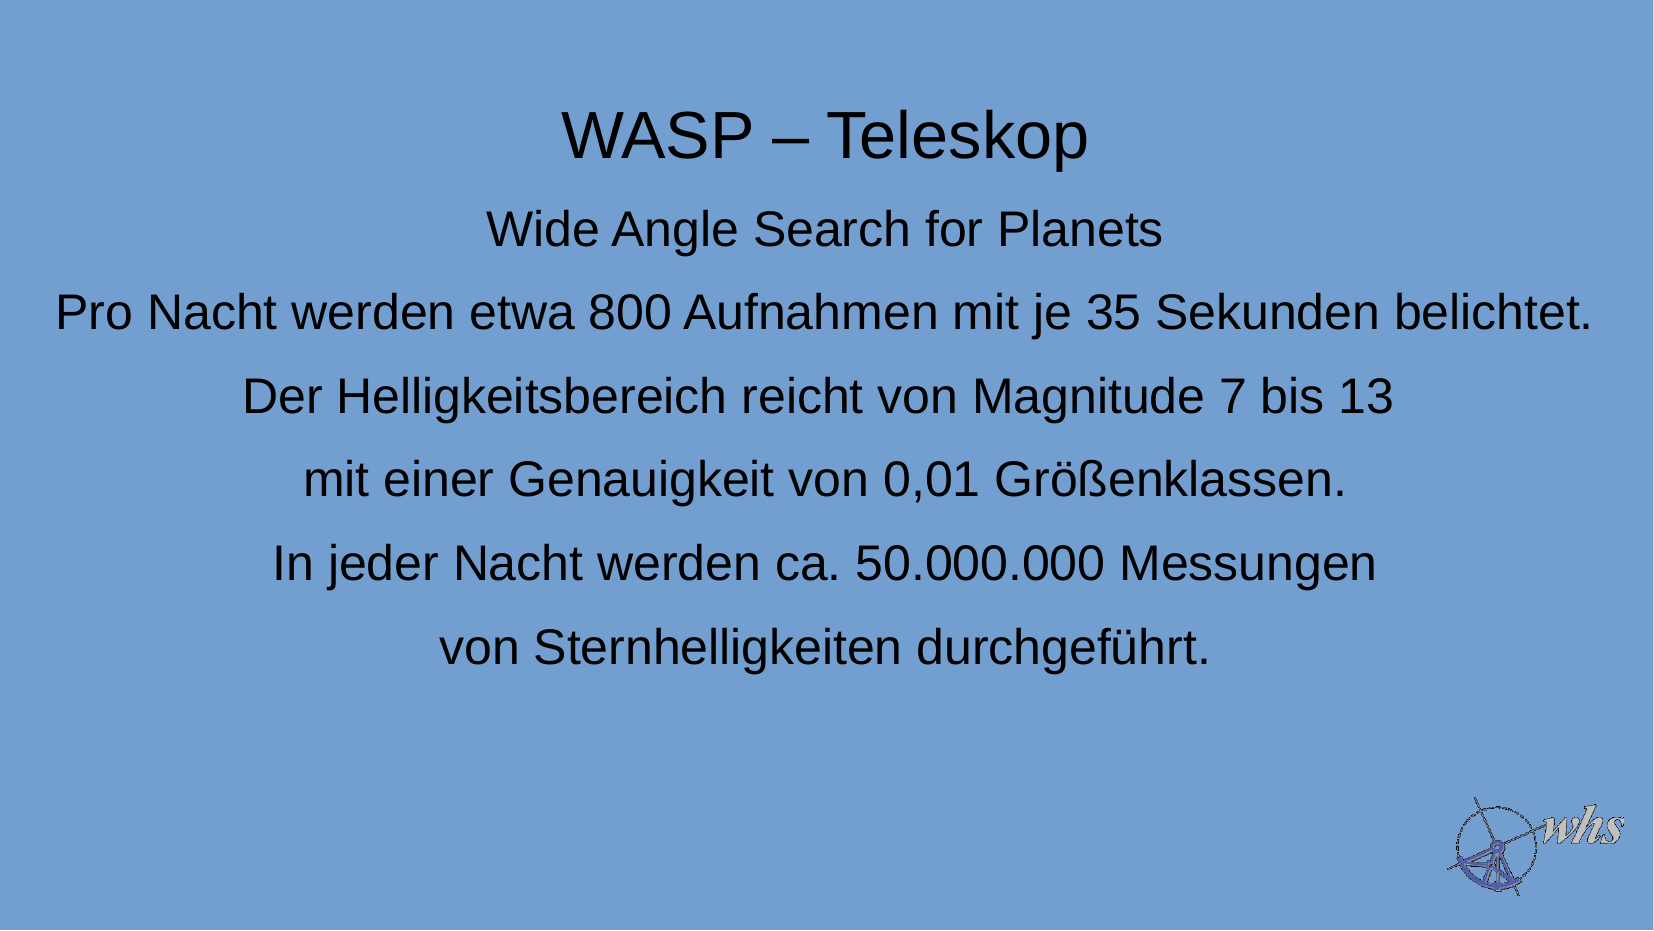

WASP – Teleskop
Wide Angle Search for Planets
Pro Nacht werden etwa 800 Aufnahmen mit je 35 Sekunden belichtet.
Der Helligkeitsbereich reicht von Magnitude 7 bis 13
mit einer Genauigkeit von 0,01 Größenklassen.
In jeder Nacht werden ca. 50.000.000 Messungen
von Sternhelligkeiten durchgeführt.